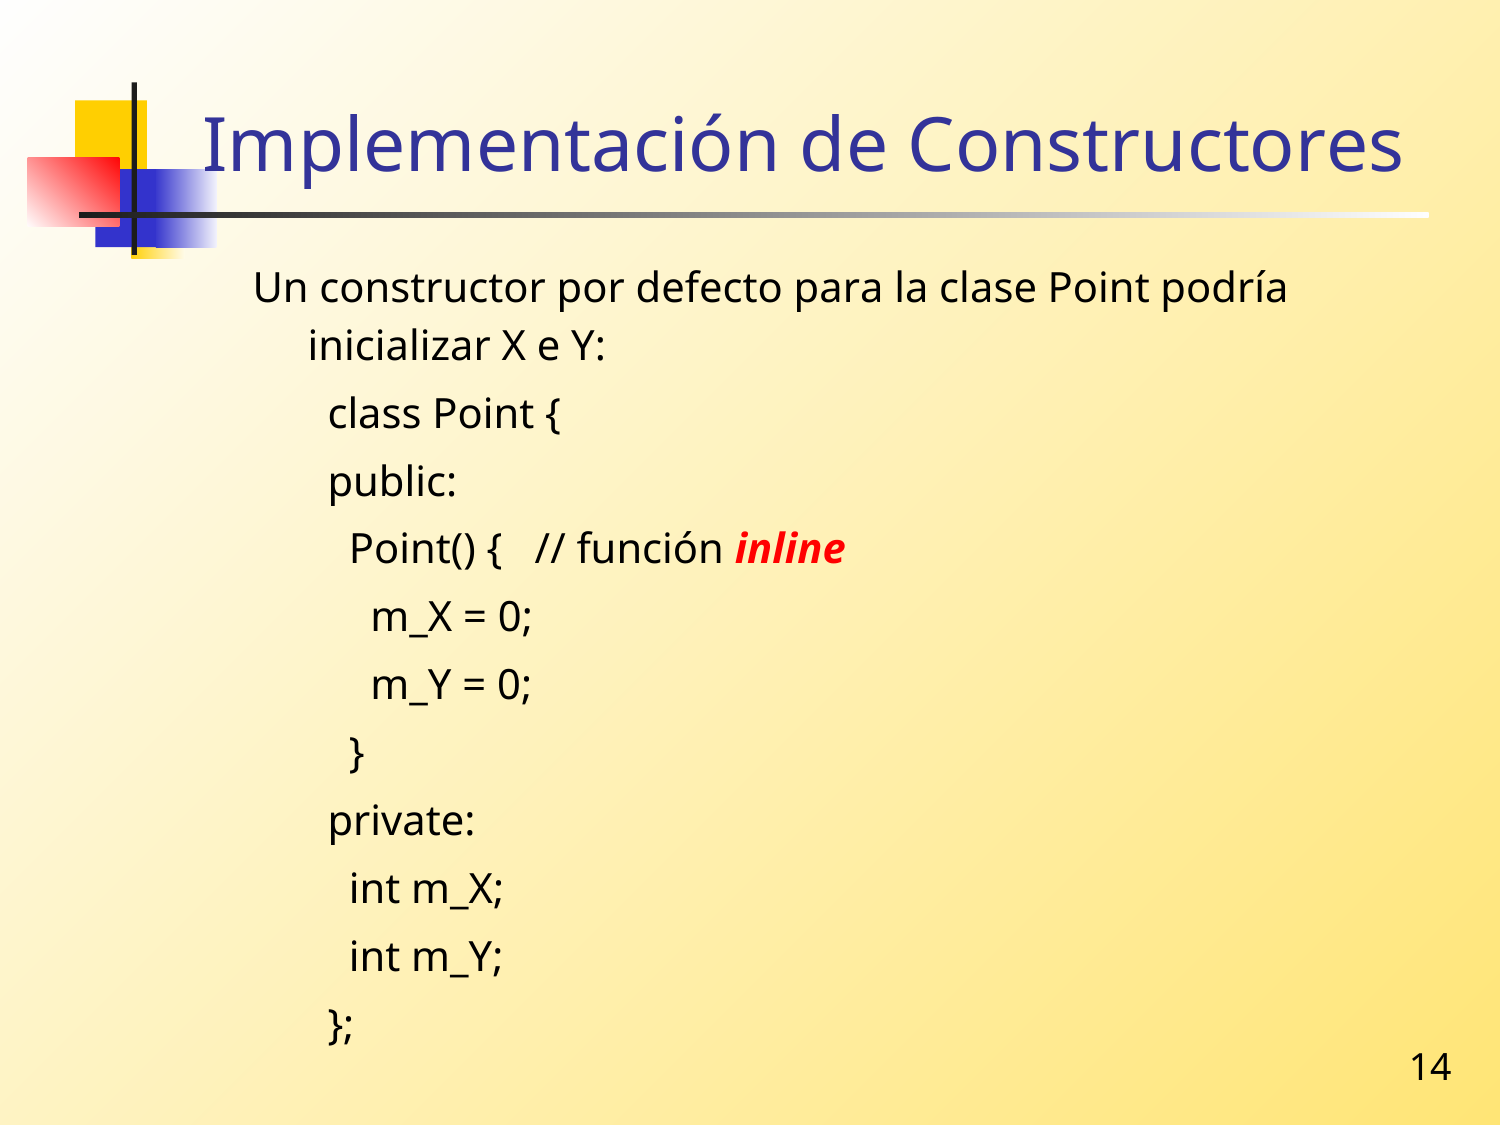

# Implementación de Constructores
Un constructor por defecto para la clase Point podría inicializar X e Y:
class Point {
public:
 Point() { // función inline
 m_X = 0;
 m_Y = 0;
 }
private:
 int m_X;
 int m_Y;
};
14